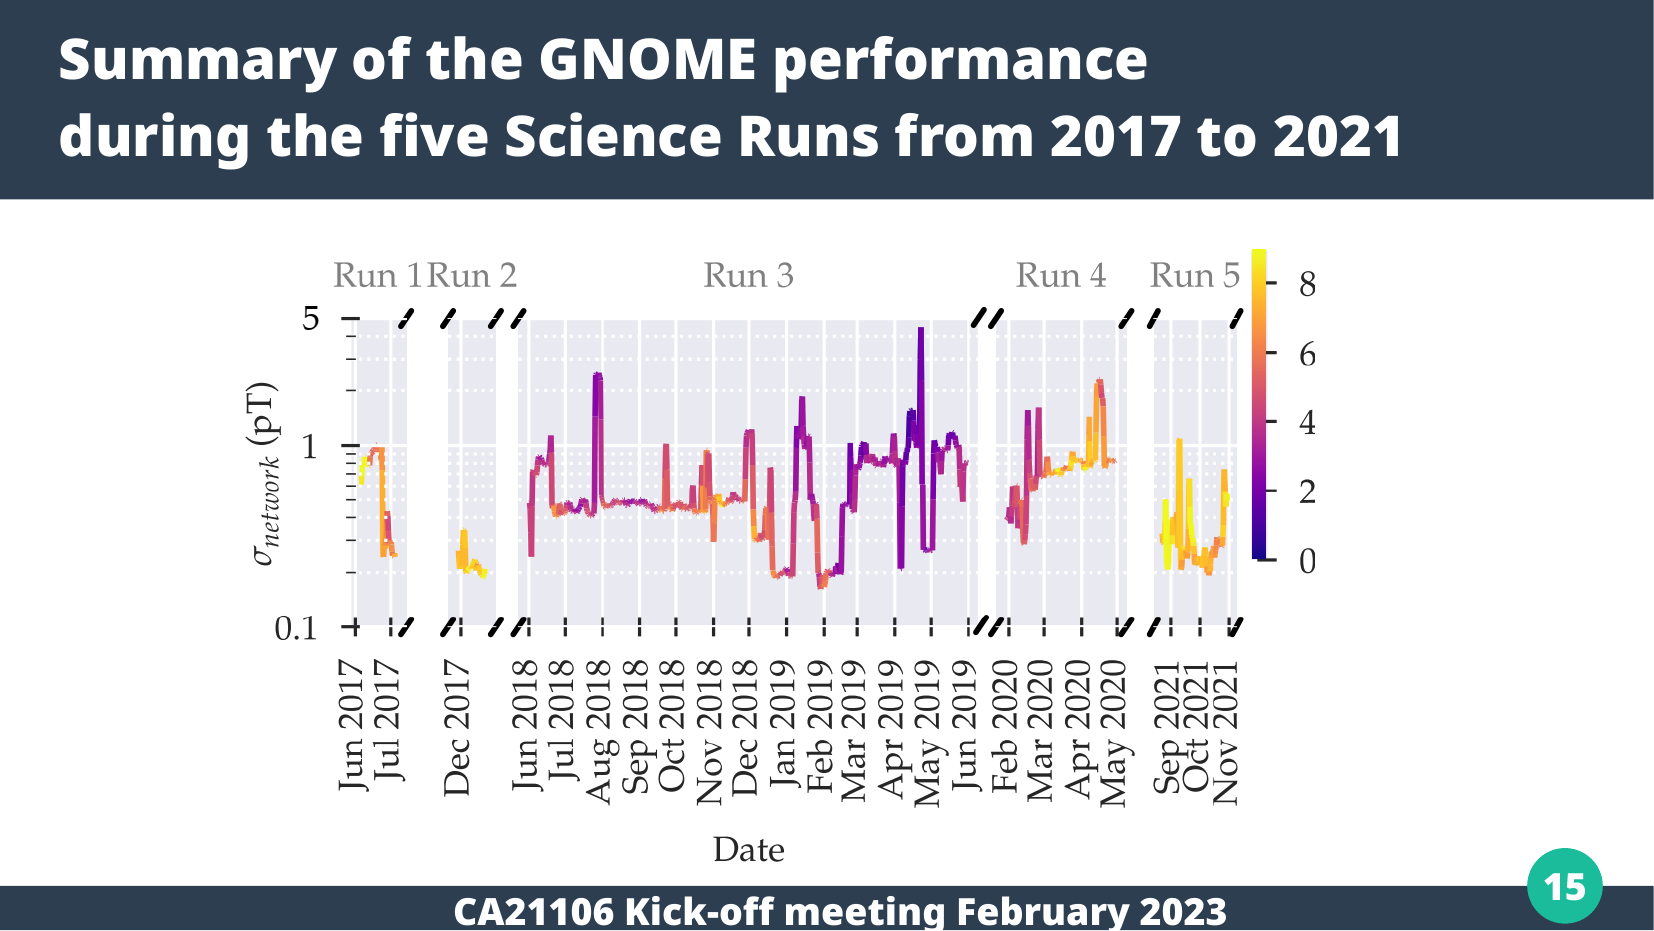

# Summary of the GNOME performance during the five Science Runs from 2017 to 2021
CA21106 Kick-off meeting February 2023